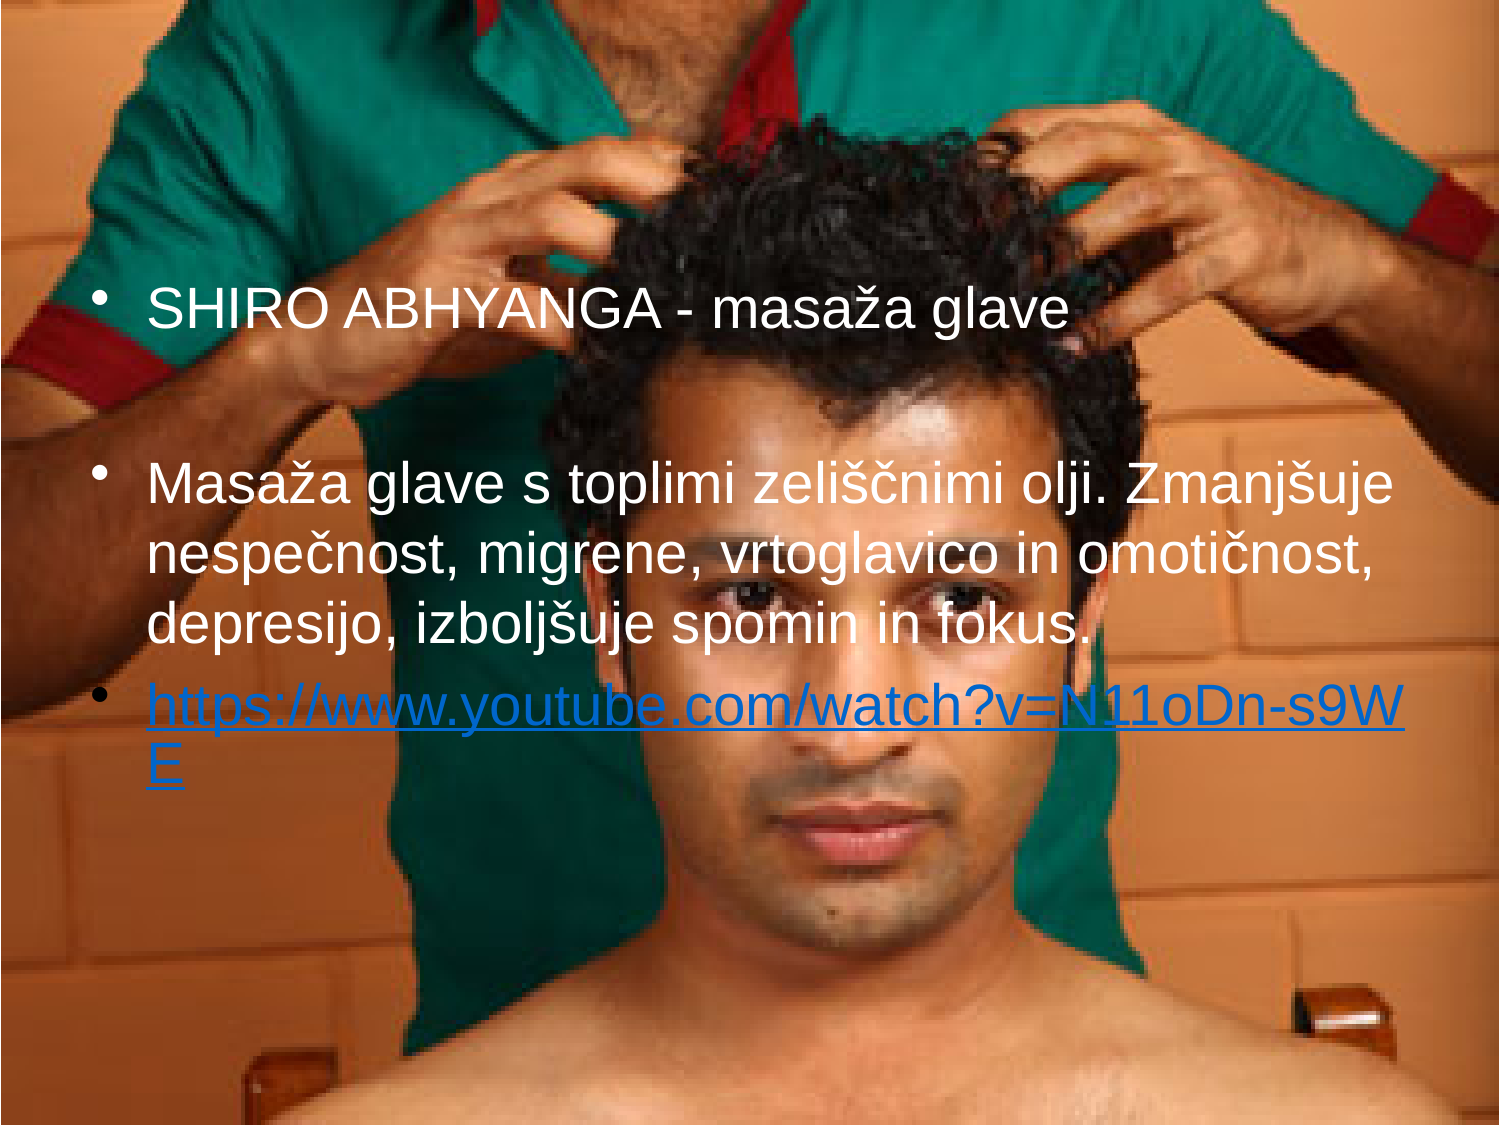

# SHIRO ABHYANGA - masaža glave
Masaža glave s toplimi zeliščnimi olji. Zmanjšuje nespečnost, migrene, vrtoglavico in omotičnost, depresijo, izboljšuje spomin in fokus.
https://www.youtube.com/watch?v=N11oDn-s9WE